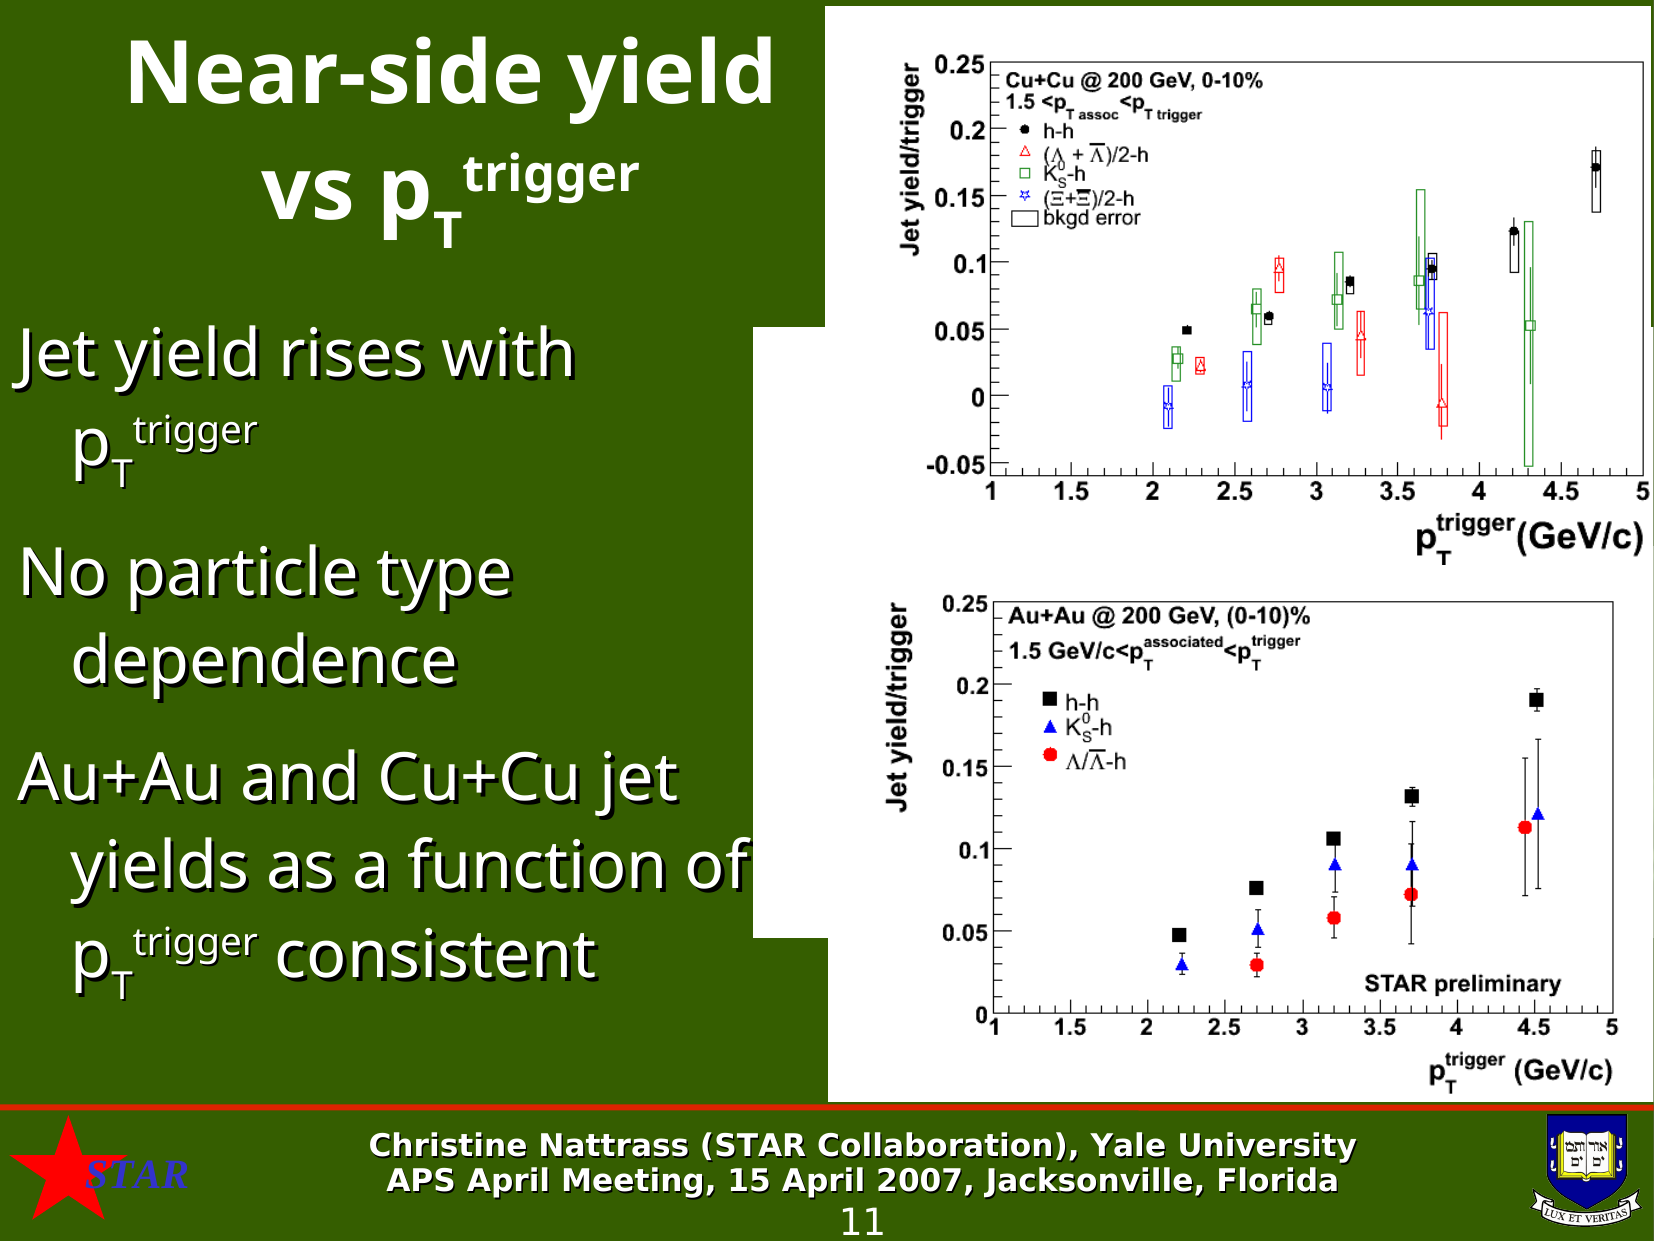

# Near-side yield vs pTtrigger
Jet yield rises with
pTtrigger
No particle type dependence
Au+Au and Cu+Cu jet yields as a function of pTtrigger consistent